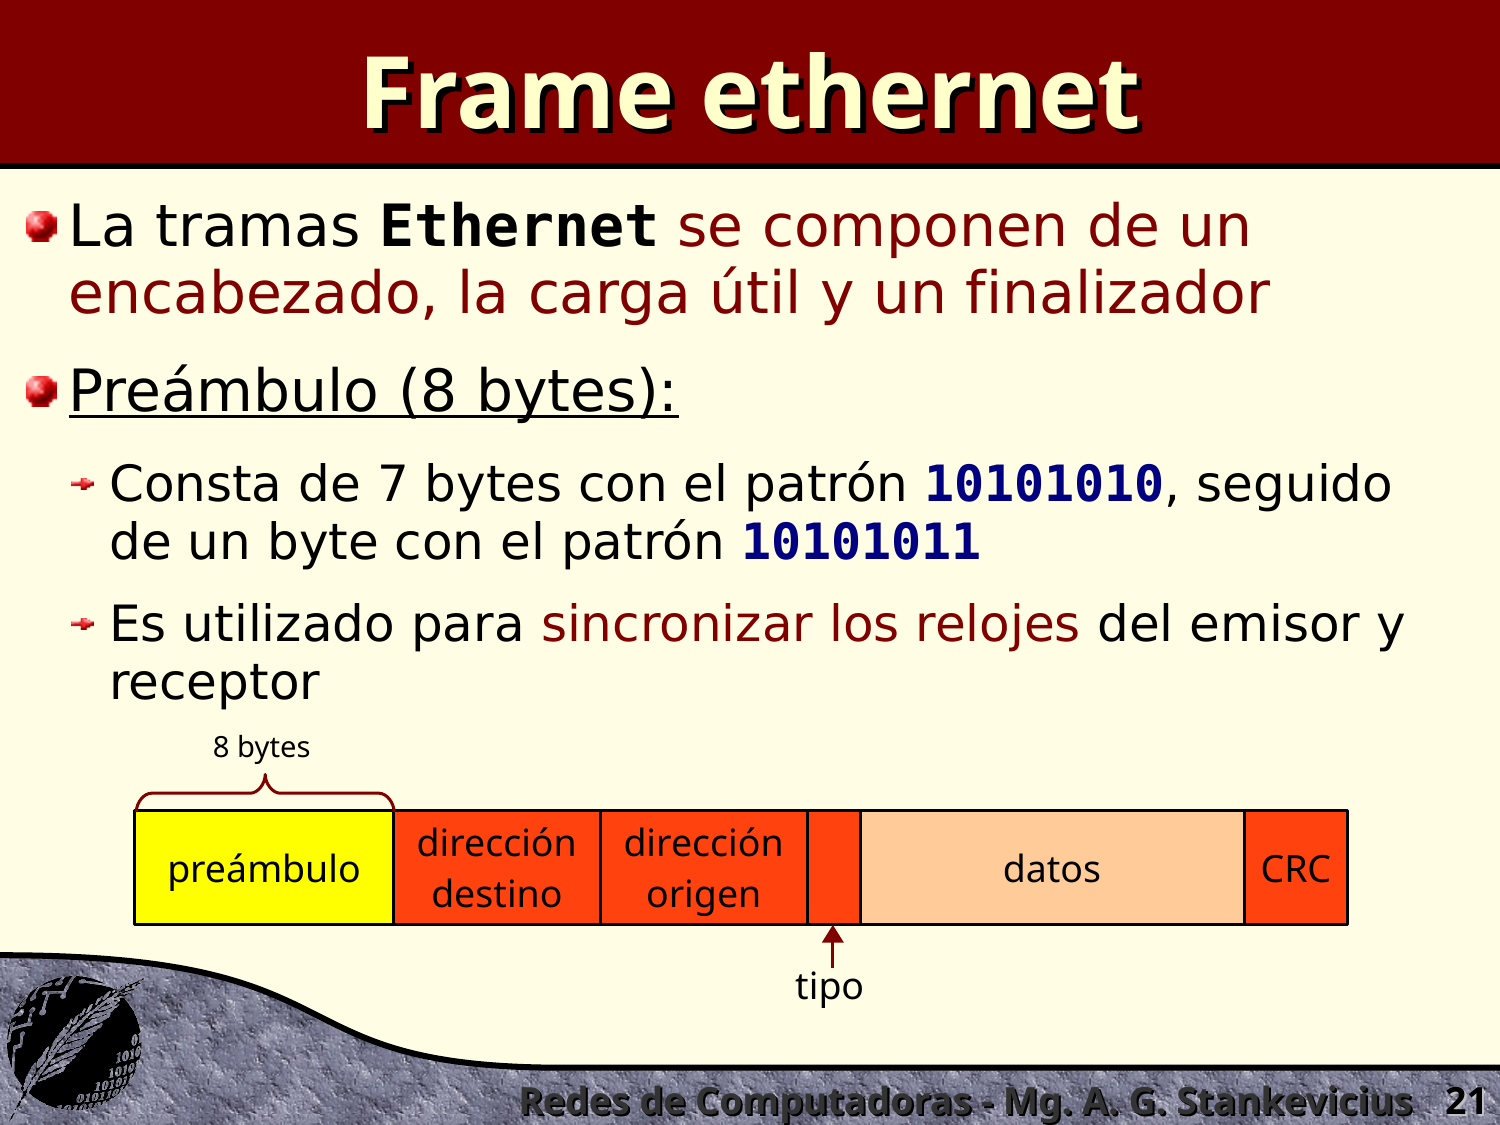

# Frame ethernet
La tramas Ethernet se componen de un encabezado, la carga útil y un finalizador
Preámbulo (8 bytes):
Consta de 7 bytes con el patrón 10101010, seguido
de un byte con el patrón 10101011
Es utilizado para sincronizar los relojes del emisor y receptor
8 bytes
dirección
destino
dirección
origen
preámbulo
datos
CRC
tipo
21